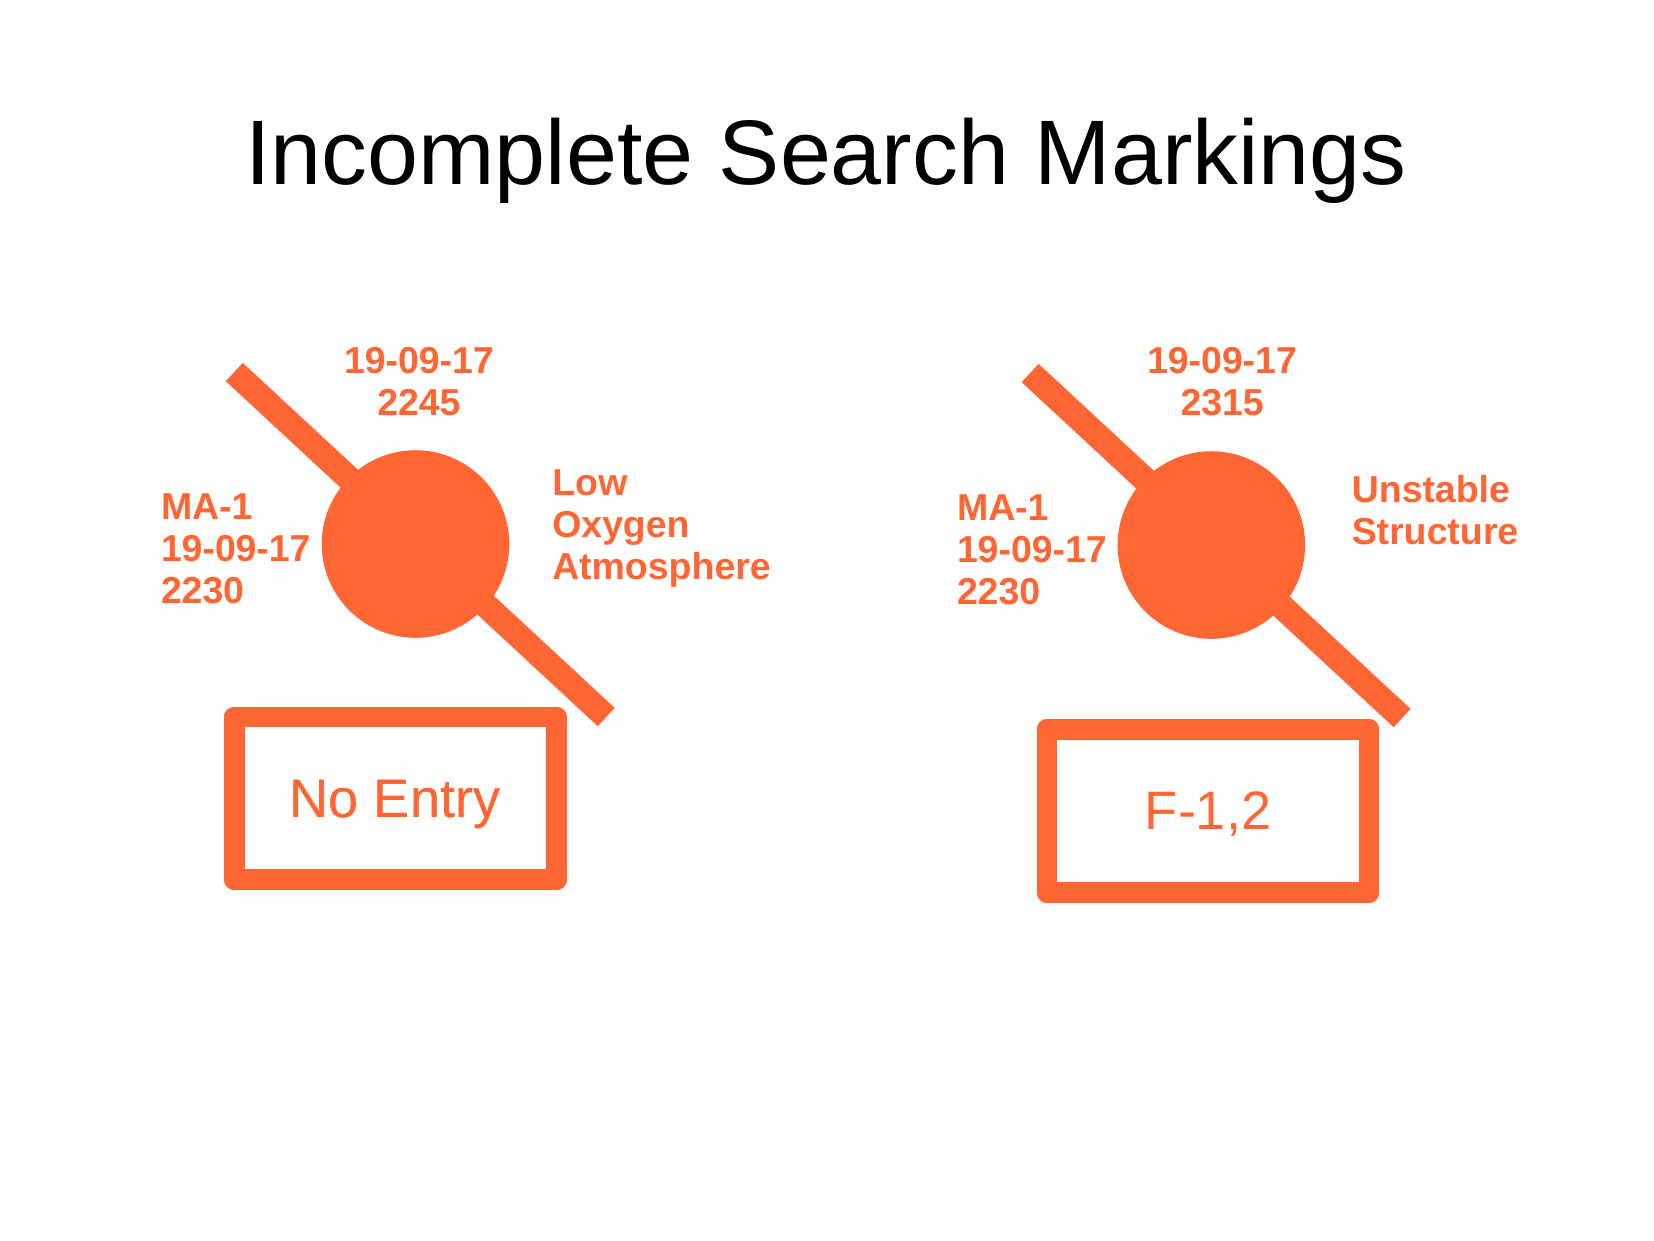

# Incomplete Search Markings
19-09-17
2245
19-09-17
2315
Low
Oxygen
Atmosphere
Unstable
Structure
MA-1
19-09-17
2230
MA-1
19-09-17
2230
No Entry
No Entry
F-1,2